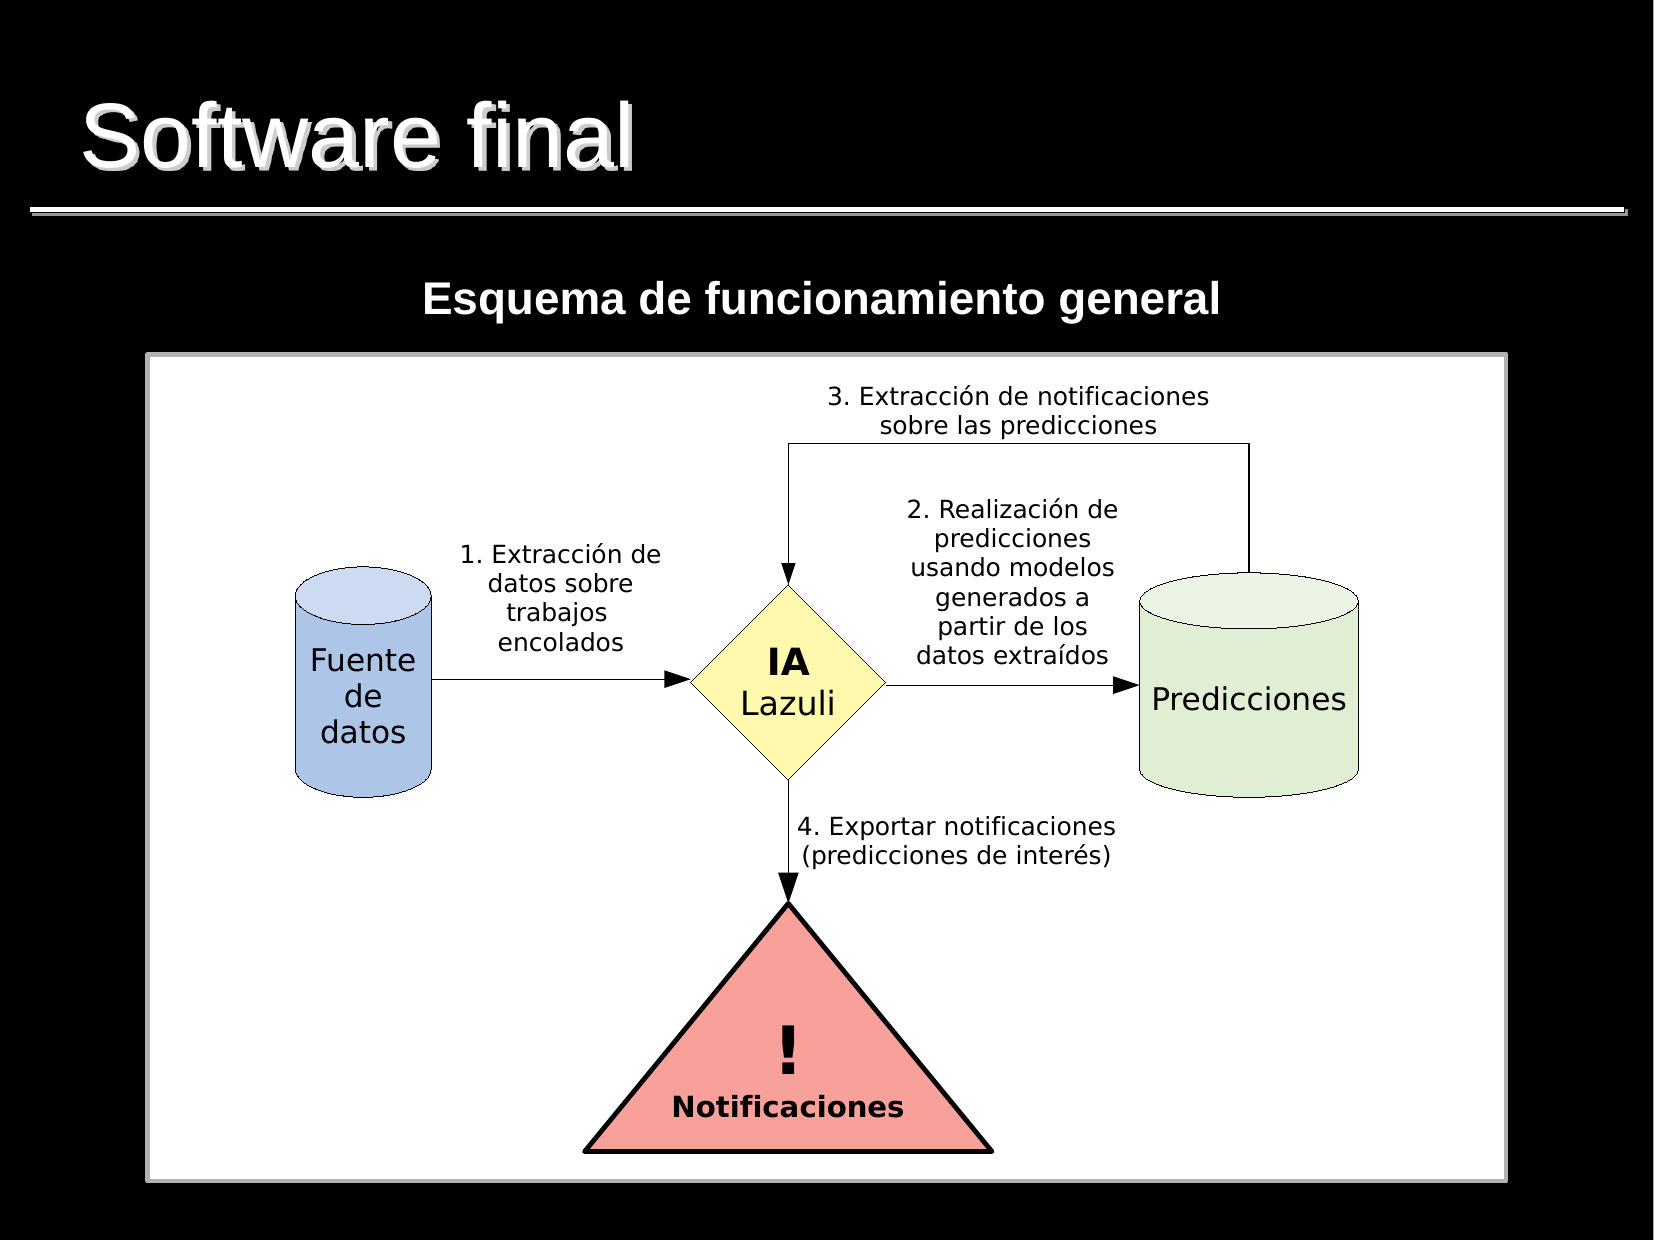

# Software final
			 Esquema de funcionamiento general
Fuente
de
datos
Predicciones
IA
Lazuli
1. Extracción de
datos sobre
trabajos
encolados
2. Realización de
predicciones
usando modelos
generados a
partir de los
datos extraídos
!
Notificaciones